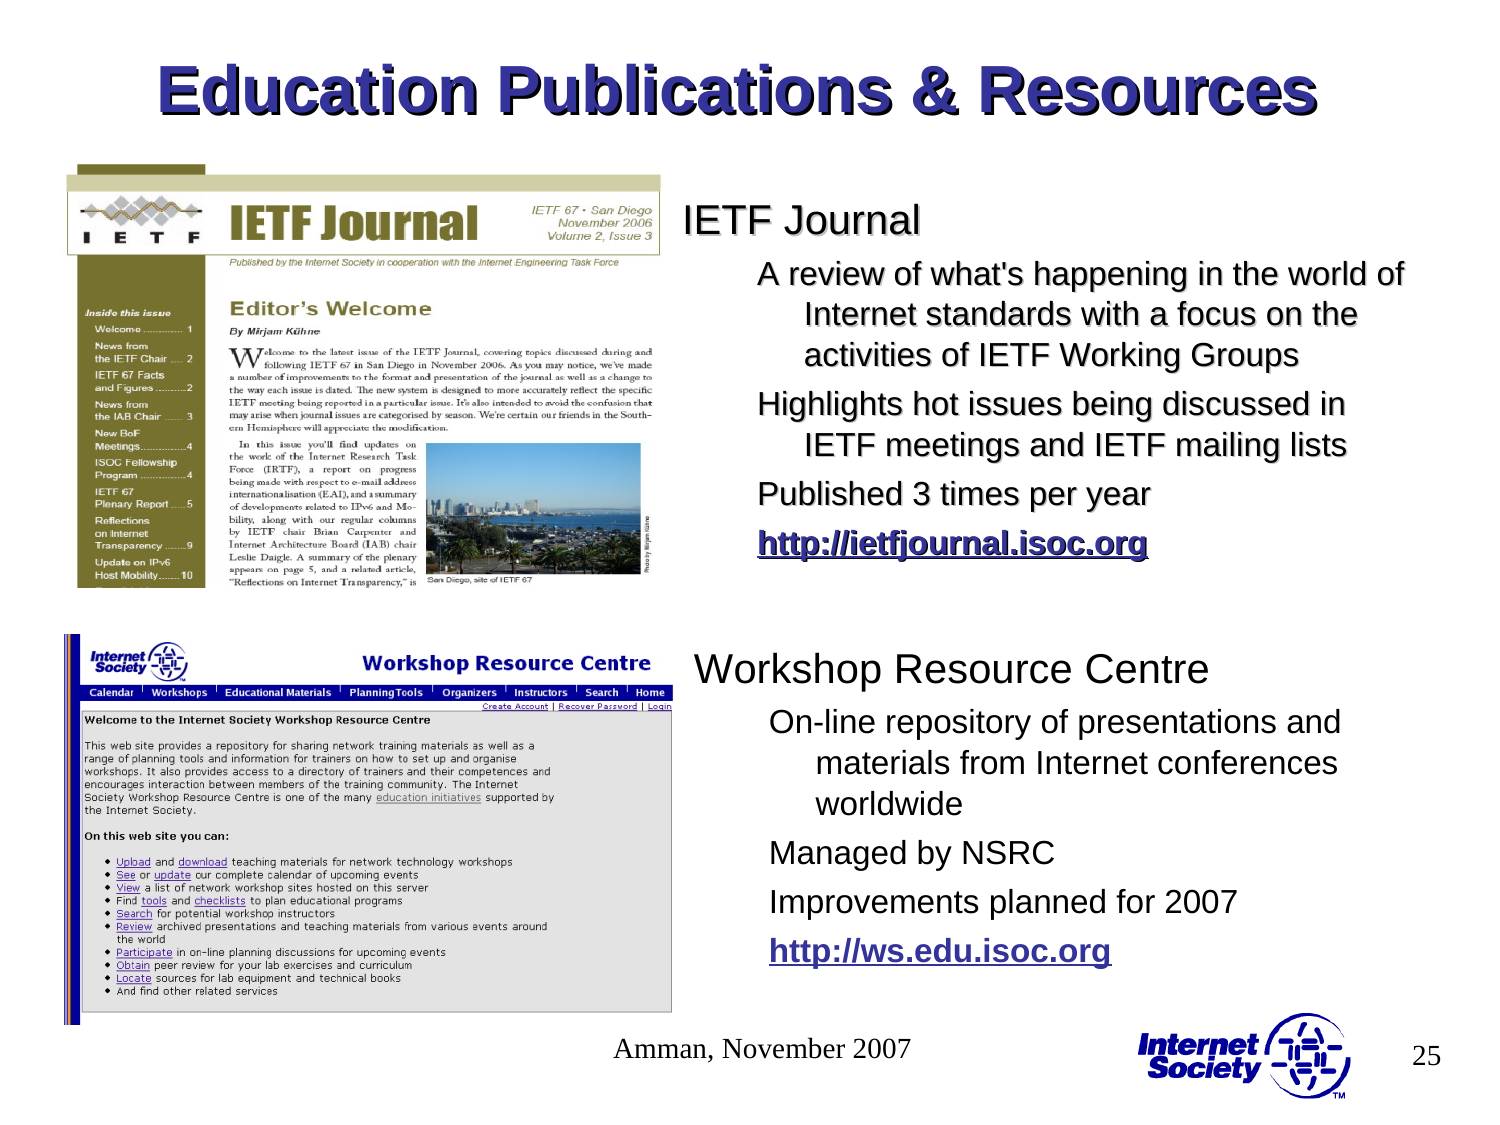

# Education Publications & Resources
IETF Journal
A review of what's happening in the world of Internet standards with a focus on the activities of IETF Working Groups
Highlights hot issues being discussed in IETF meetings and IETF mailing lists
Published 3 times per year
http://ietfjournal.isoc.org
Workshop Resource Centre
On-line repository of presentations and materials from Internet conferences worldwide
Managed by NSRC
Improvements planned for 2007
http://ws.edu.isoc.org